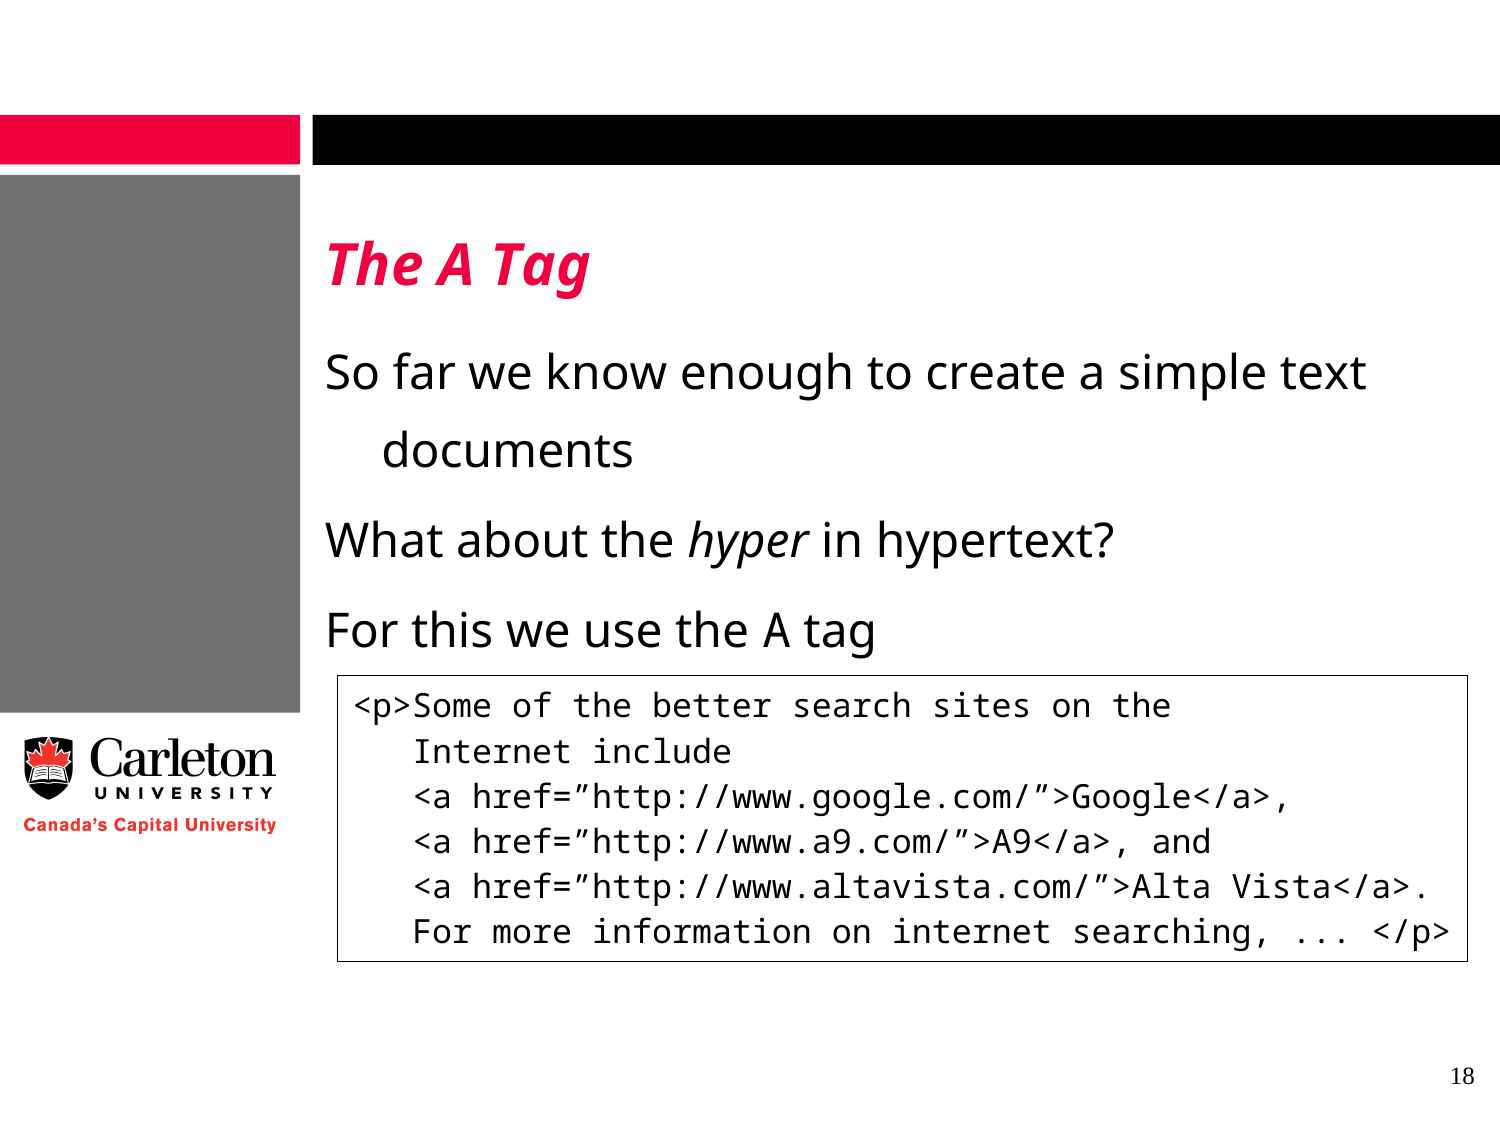

# The A Tag
So far we know enough to create a simple text documents
What about the hyper in hypertext?
For this we use the A tag
<p>Some of the better search sites on the
 Internet include
 <a href=”http://www.google.com/”>Google</a>,
 <a href=”http://www.a9.com/”>A9</a>, and
 <a href=”http://www.altavista.com/”>Alta Vista</a>.
 For more information on internet searching, ... </p>
18